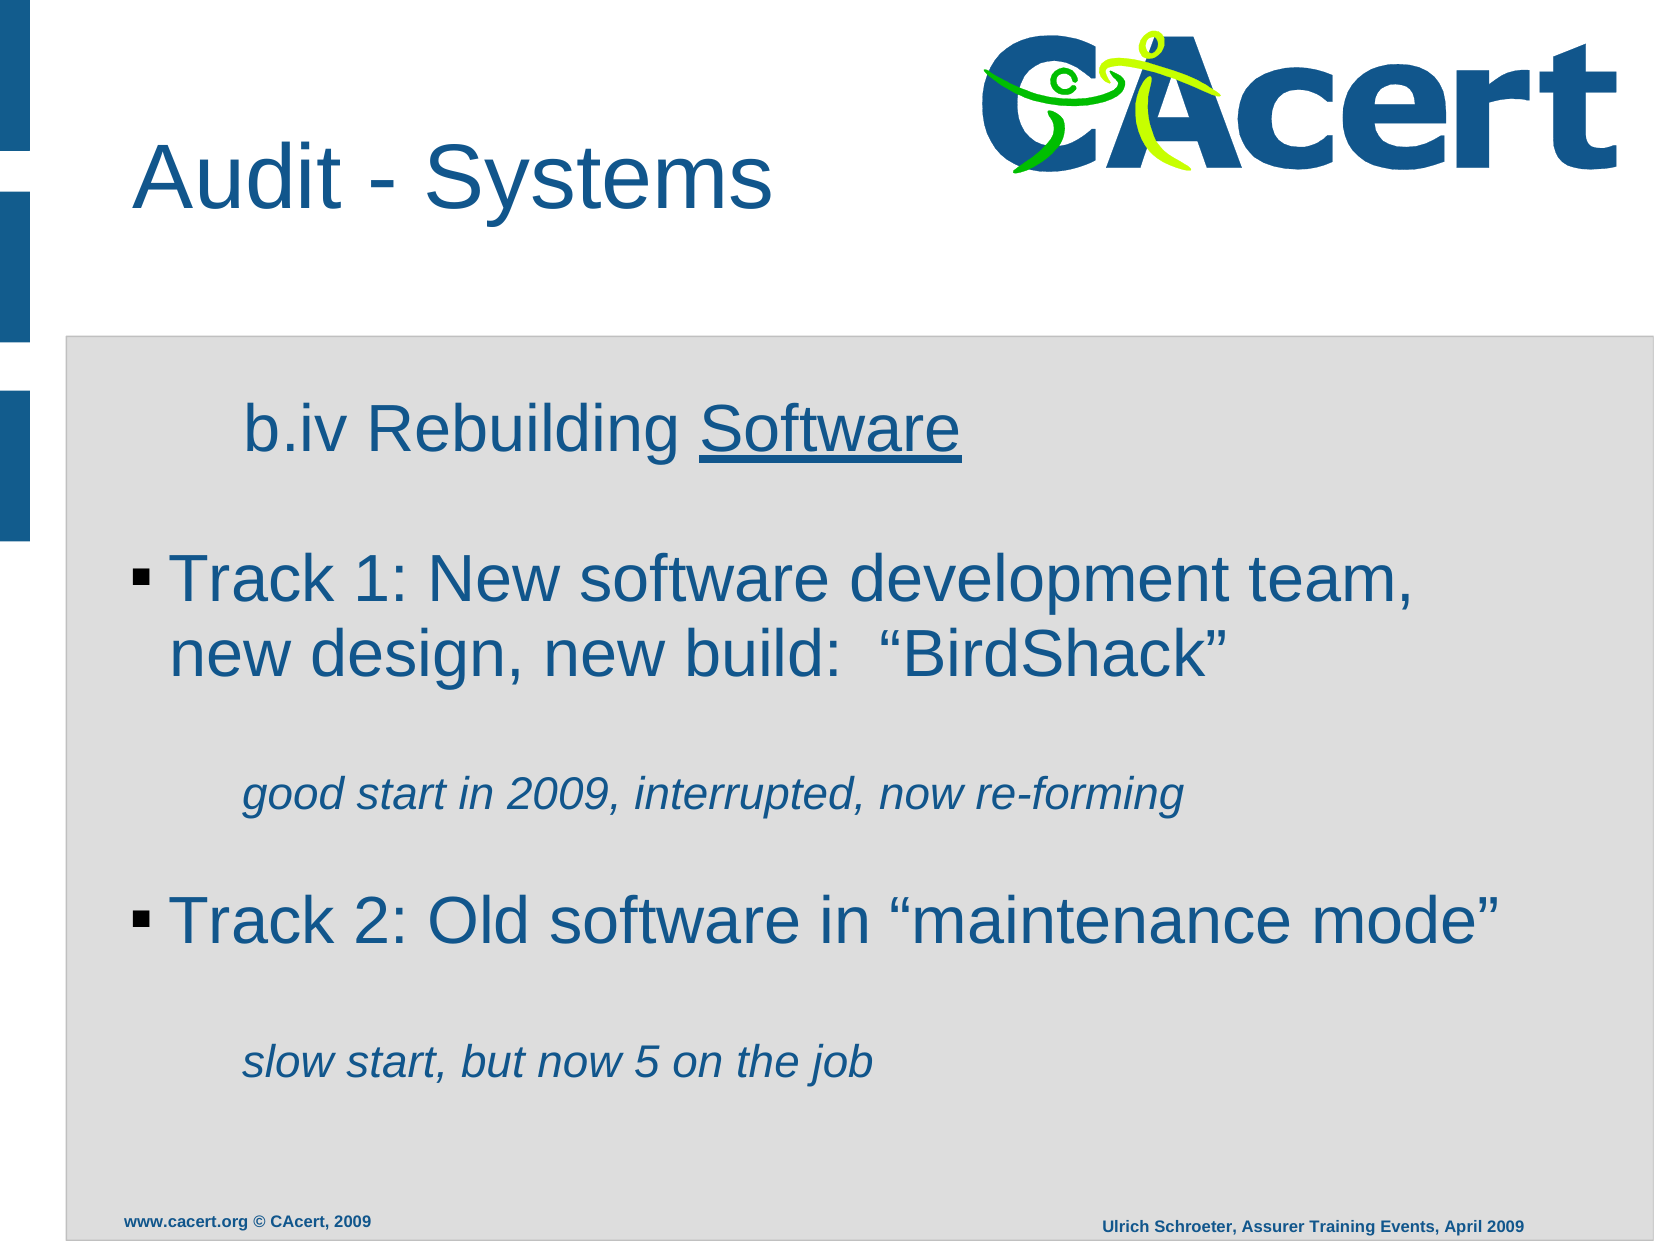

Audit - Systems
 b.iv Rebuilding Software
 Track 1: New software development team,
 new design, new build: “BirdShack”
 good start in 2009, interrupted, now re-forming
 Track 2: Old software in “maintenance mode”
 slow start, but now 5 on the job